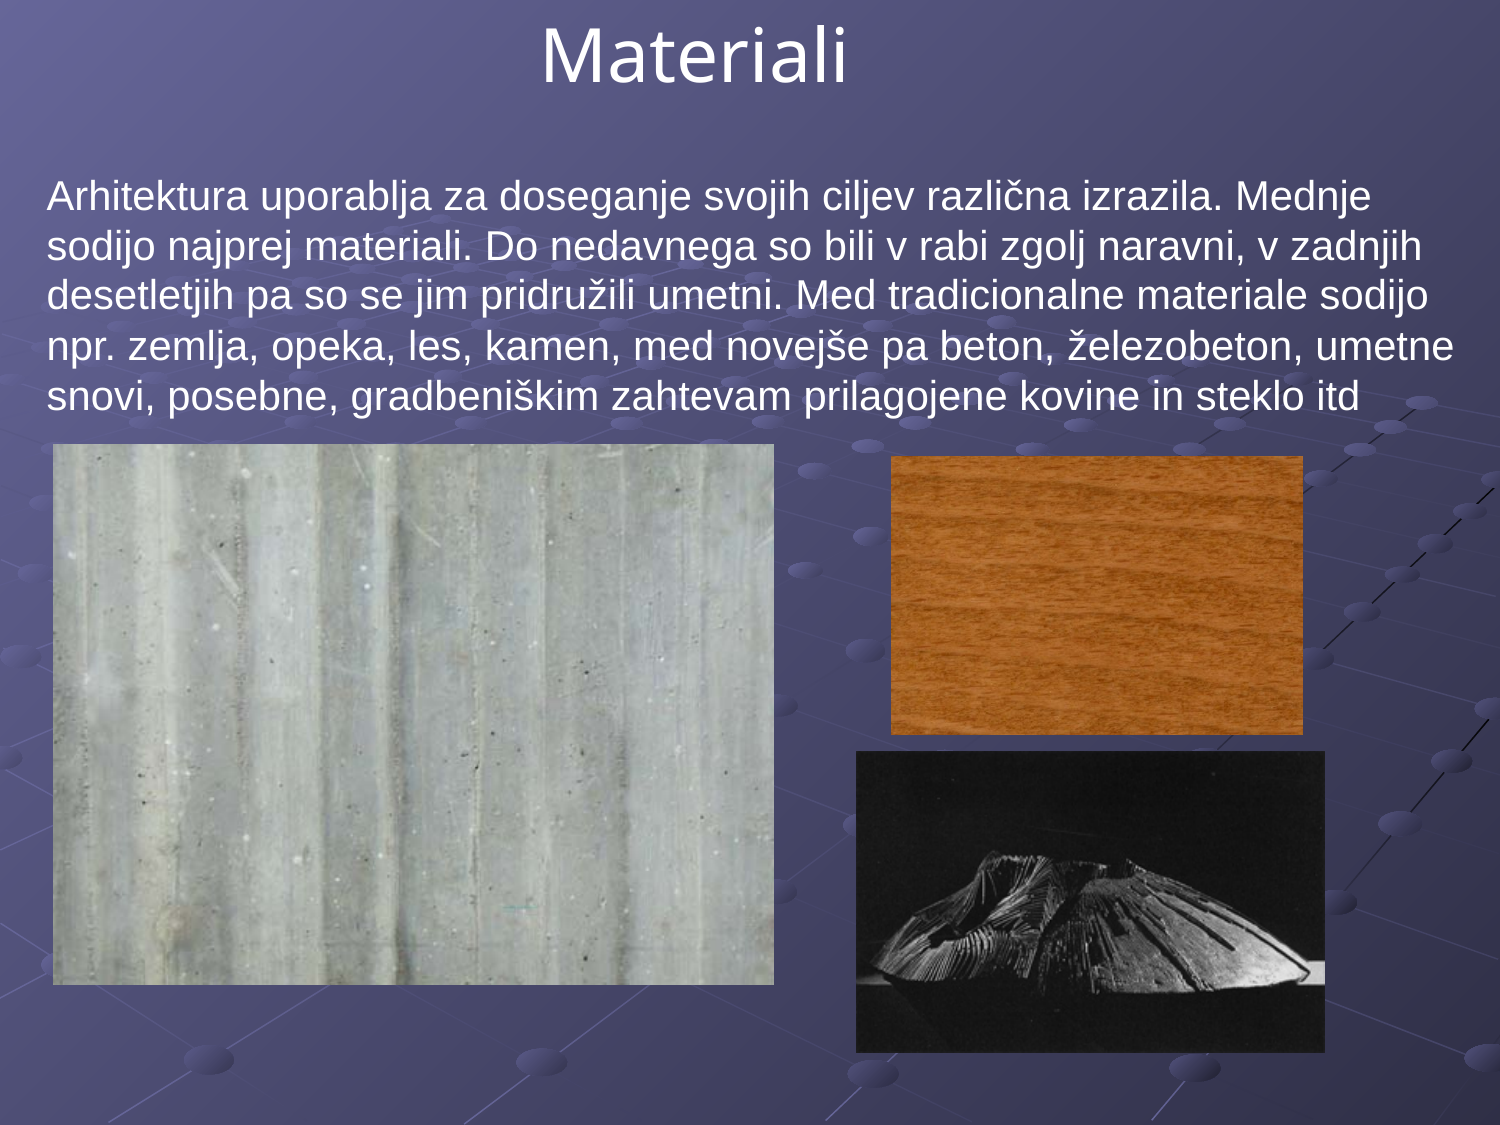

Materiali
Arhitektura uporablja za doseganje svojih ciljev različna izrazila. Mednje sodijo najprej materiali. Do nedavnega so bili v rabi zgolj naravni, v zadnjih desetletjih pa so se jim pridružili umetni. Med tradicionalne materiale sodijo npr. zemlja, opeka, les, kamen, med novejše pa beton, železobeton, umetne snovi, posebne, gradbeniškim zahtevam prilagojene kovine in steklo itd